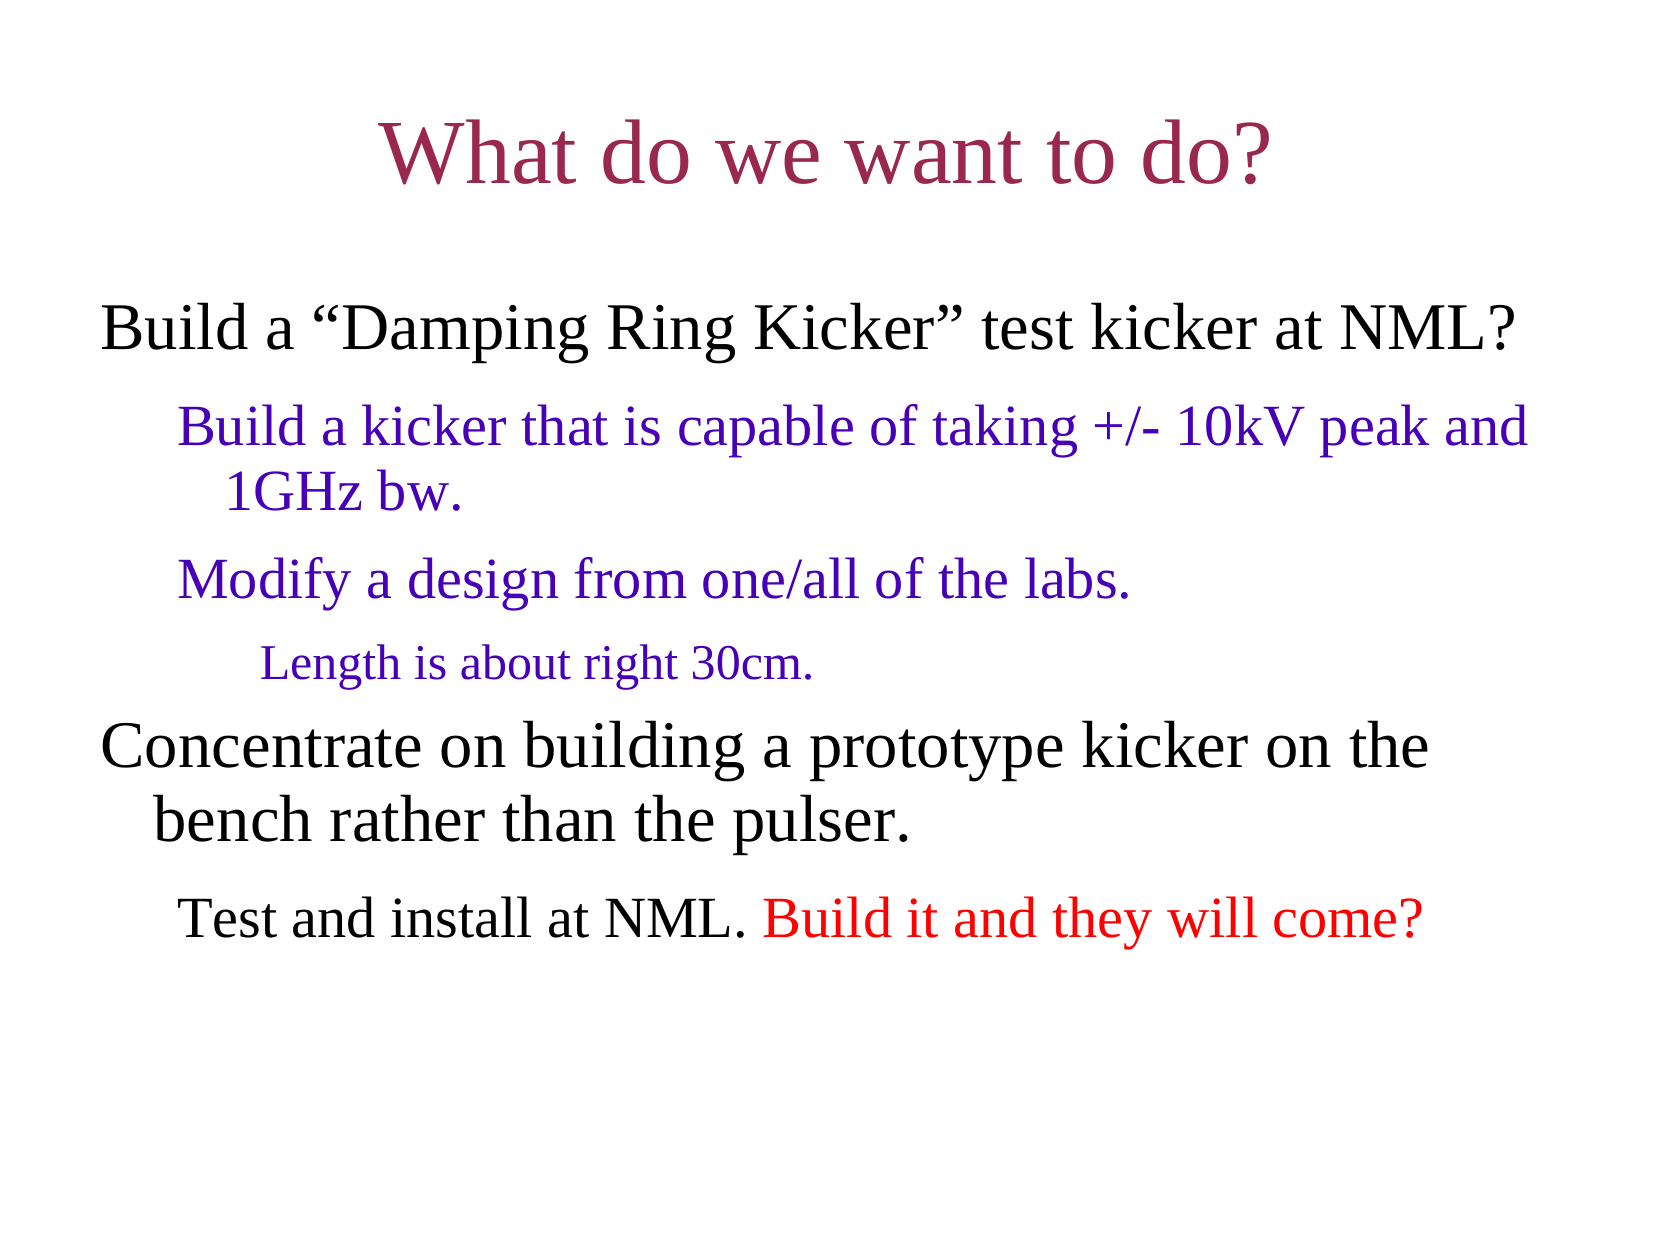

# What do we want to do?
Build a “Damping Ring Kicker” test kicker at NML?
Build a kicker that is capable of taking +/- 10kV peak and 1GHz bw.
Modify a design from one/all of the labs.
Length is about right 30cm.
Concentrate on building a prototype kicker on the bench rather than the pulser.
Test and install at NML. Build it and they will come?